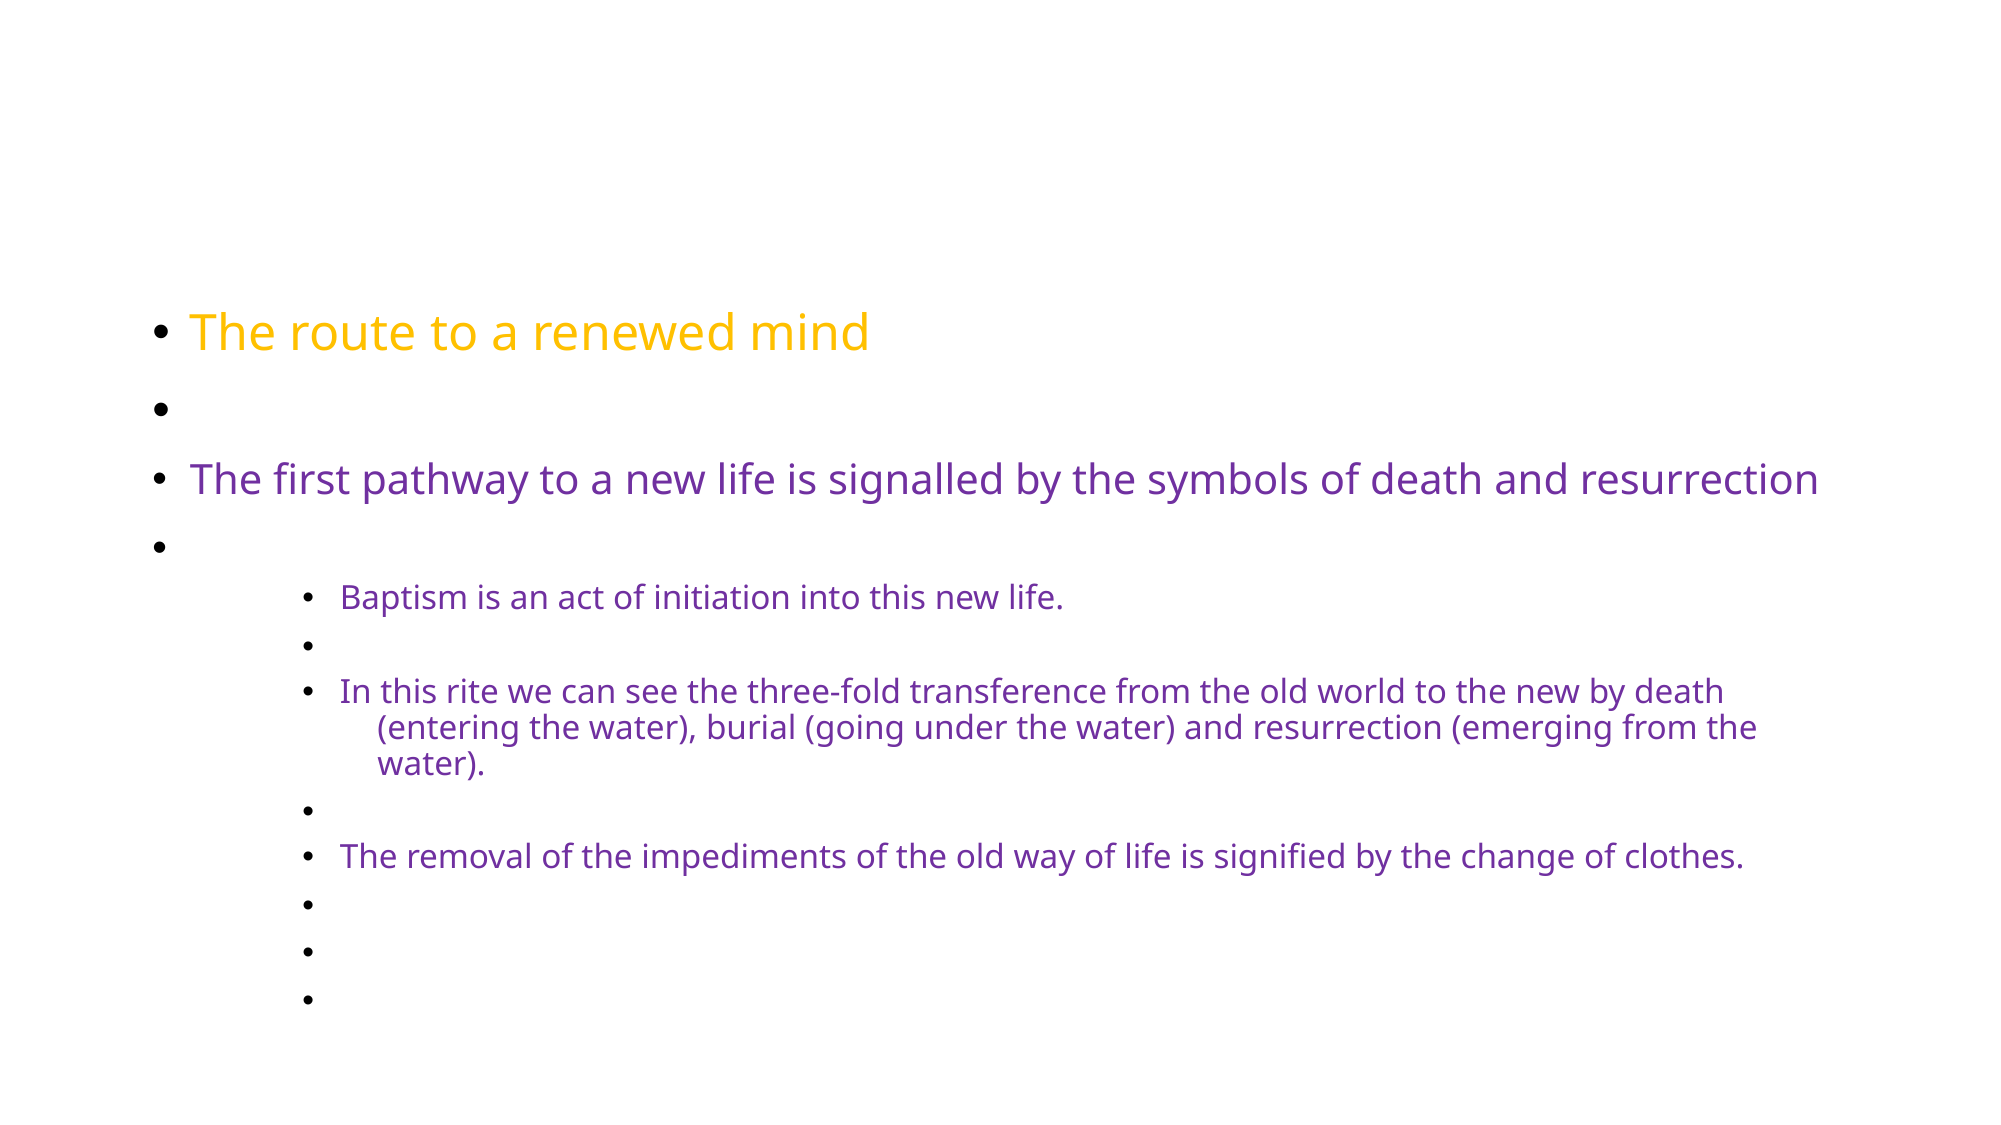

#
The route to a renewed mind
The first pathway to a new life is signalled by the symbols of death and resurrection
Baptism is an act of initiation into this new life.
In this rite we can see the three-fold transference from the old world to the new by death (entering the water), burial (going under the water) and resurrection (emerging from the water).
The removal of the impediments of the old way of life is signified by the change of clothes.